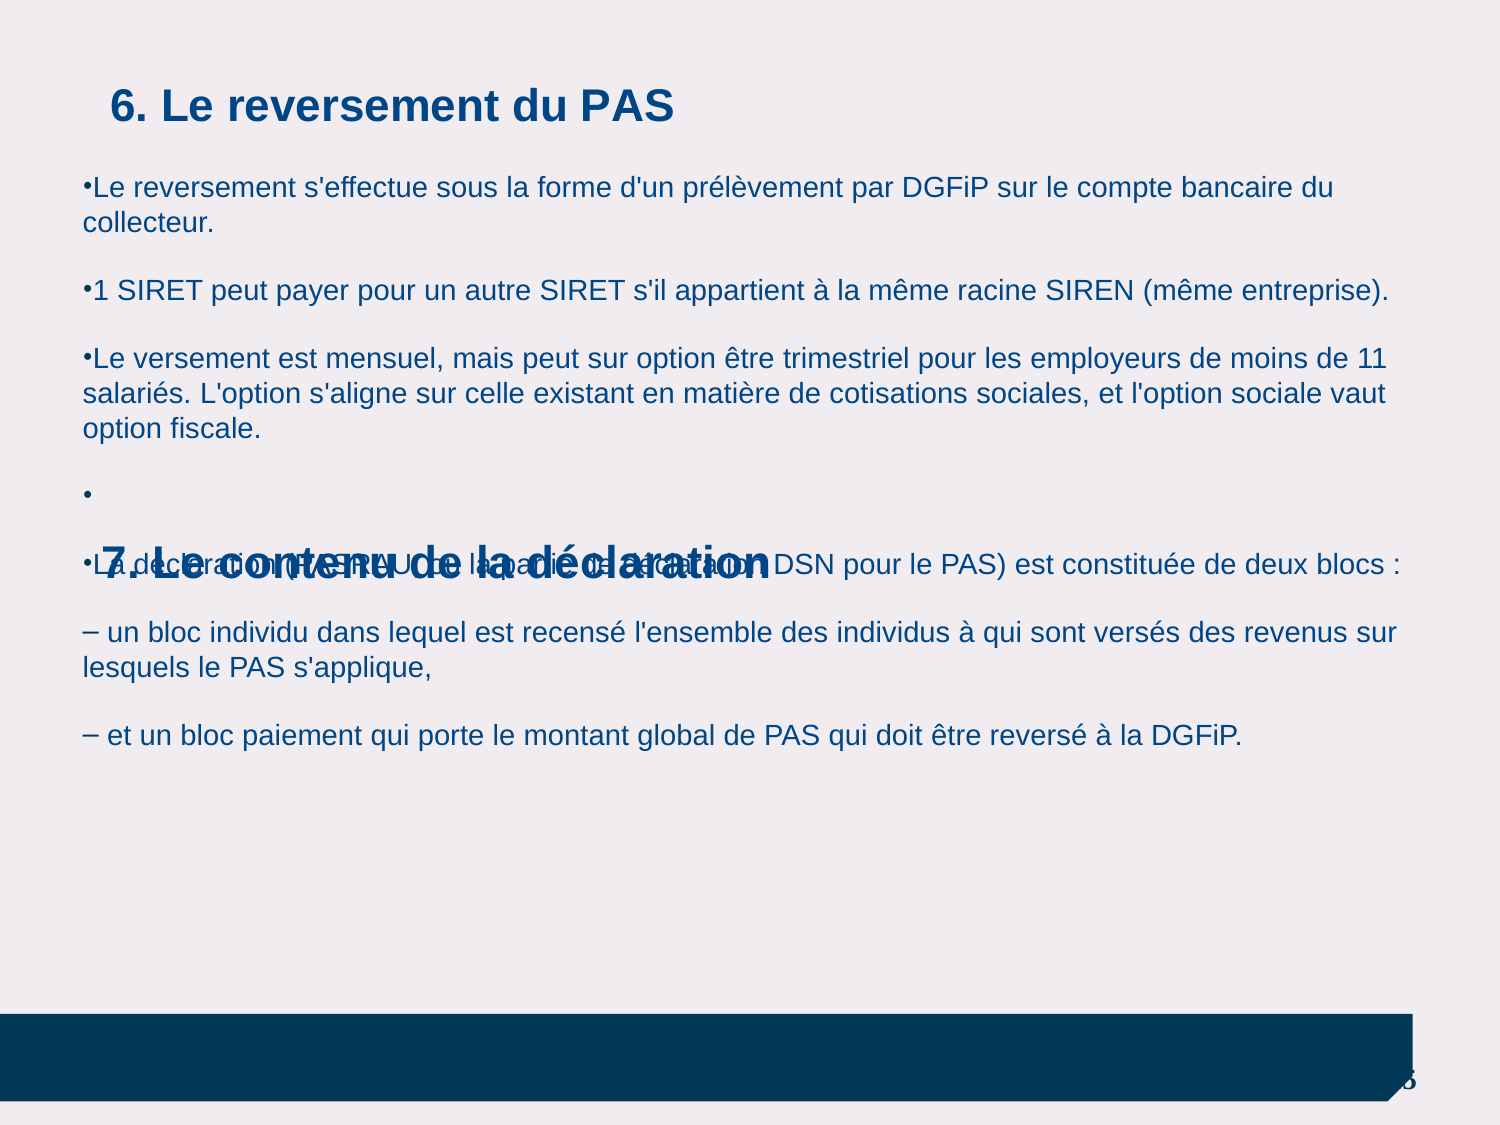

# 6. Le reversement du PAS
Le reversement s'effectue sous la forme d'un prélèvement par DGFiP sur le compte bancaire du collecteur.
1 SIRET peut payer pour un autre SIRET s'il appartient à la même racine SIREN (même entreprise).
Le versement est mensuel, mais peut sur option être trimestriel pour les employeurs de moins de 11 salariés. L'option s'aligne sur celle existant en matière de cotisations sociales, et l'option sociale vaut option fiscale.
La déclaration (PASRAU, ou la partie de déclaration DSN pour le PAS) est constituée de deux blocs :
 un bloc individu dans lequel est recensé l'ensemble des individus à qui sont versés des revenus sur lesquels le PAS s'applique,
 et un bloc paiement qui porte le montant global de PAS qui doit être reversé à la DGFiP.
7. Le contenu de la déclaration